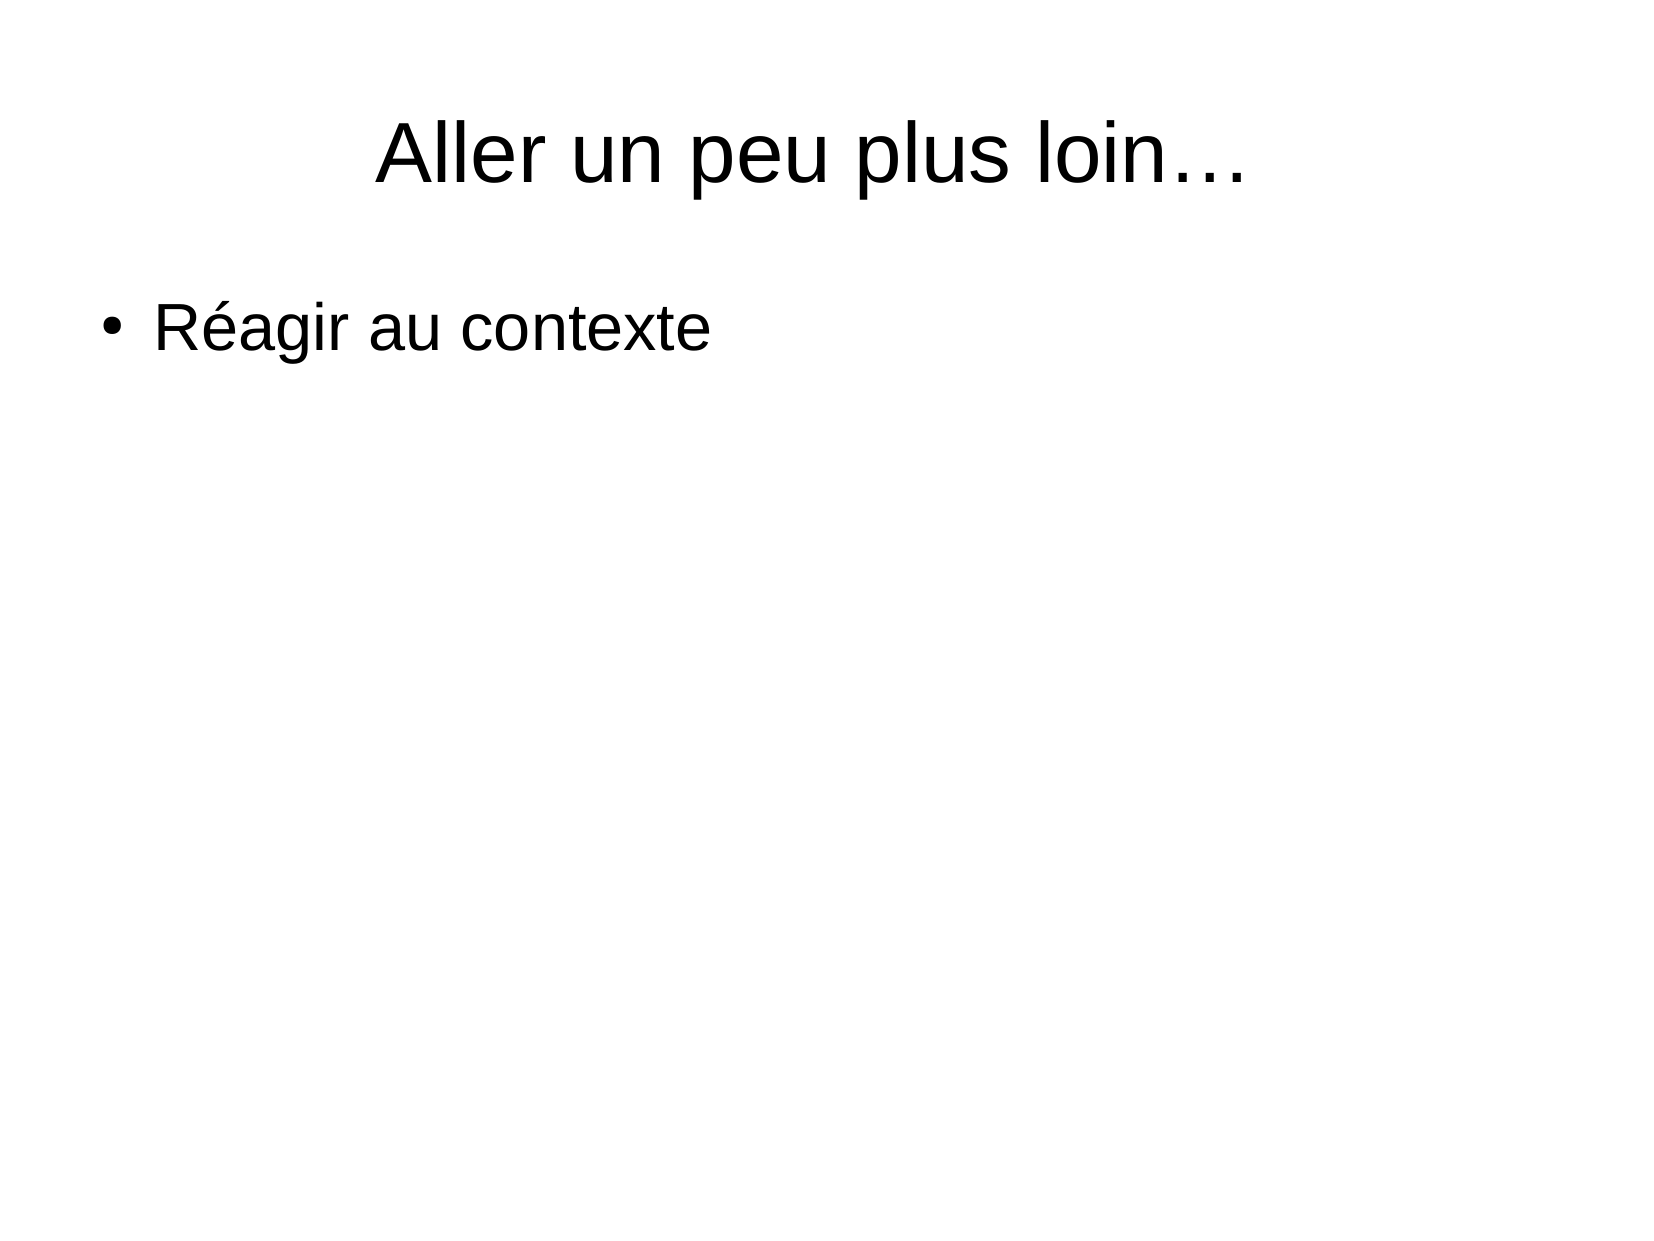

# Aller un peu plus loin…
Réagir au contexte